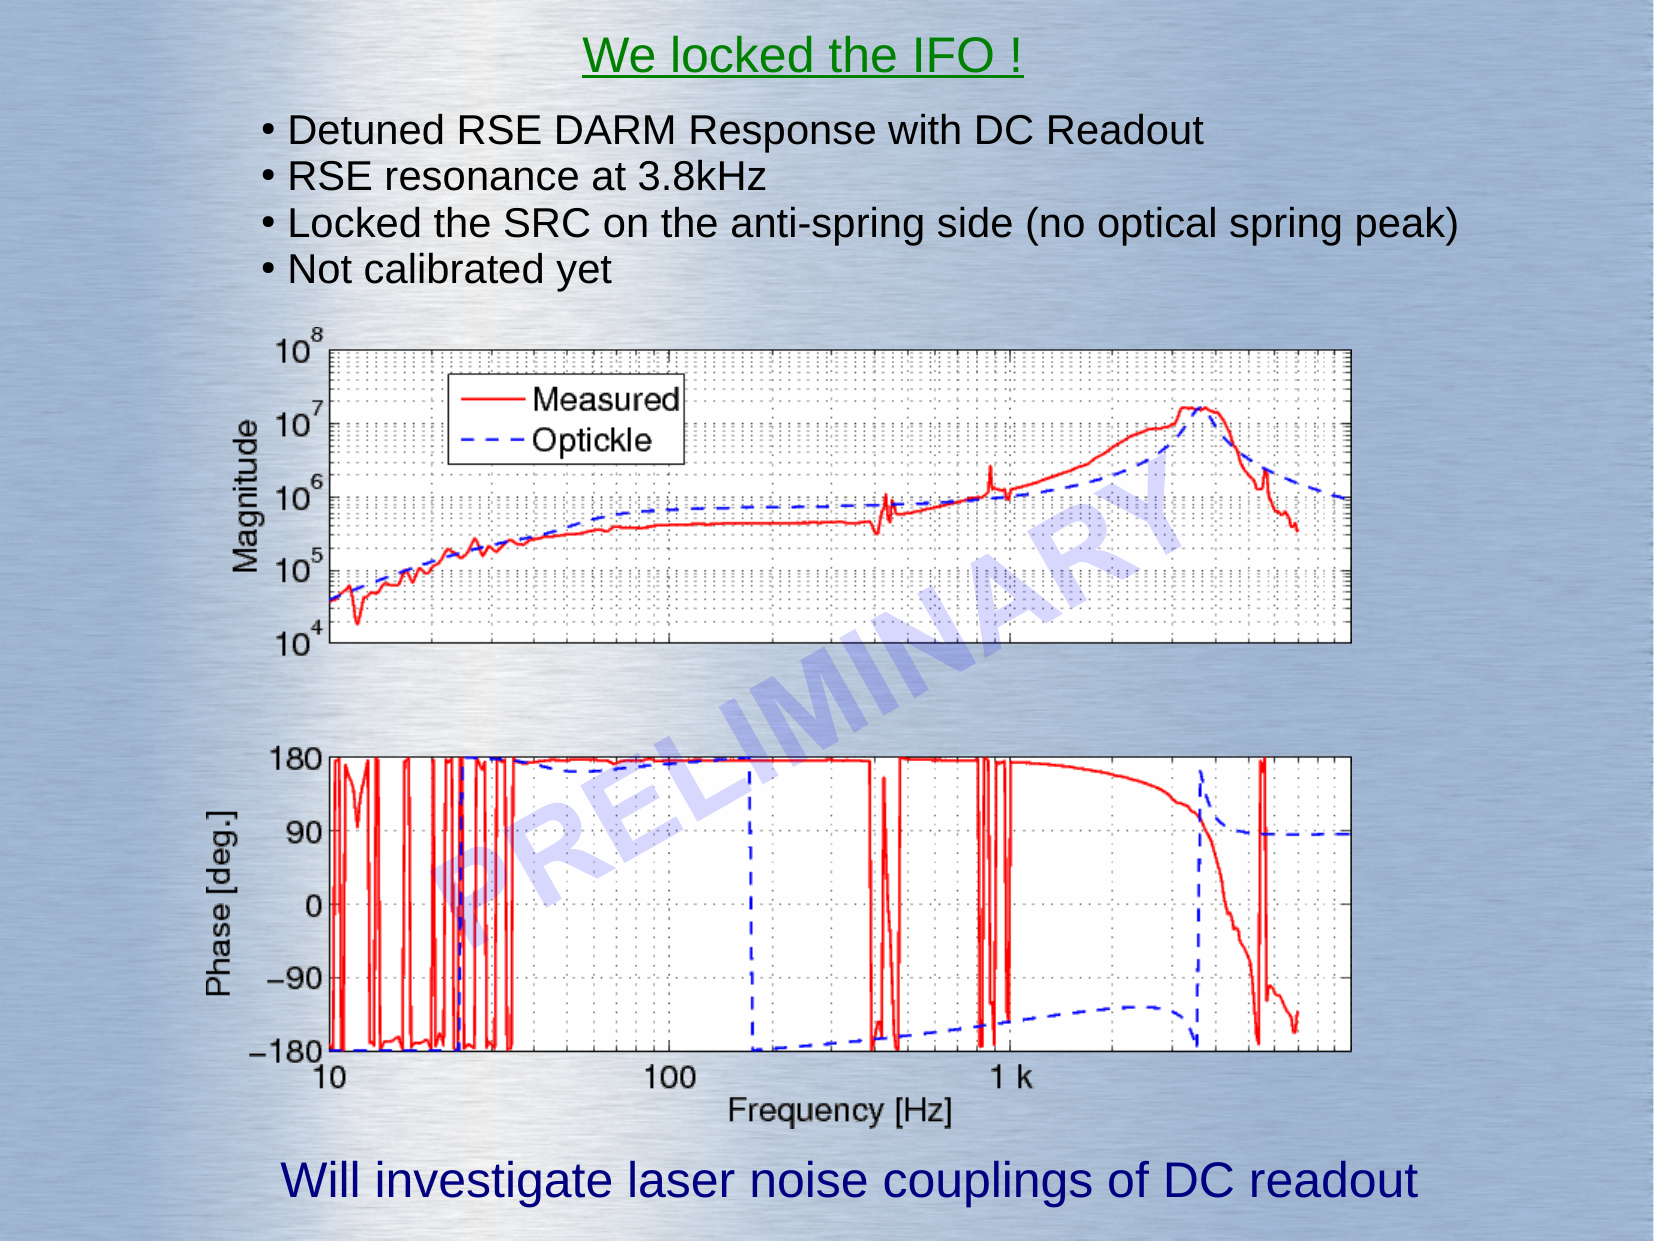

We locked the IFO !
 Detuned RSE DARM Response with DC Readout
 RSE resonance at 3.8kHz
 Locked the SRC on the anti-spring side (no optical spring peak)
 Not calibrated yet
Will investigate laser noise couplings of DC readout